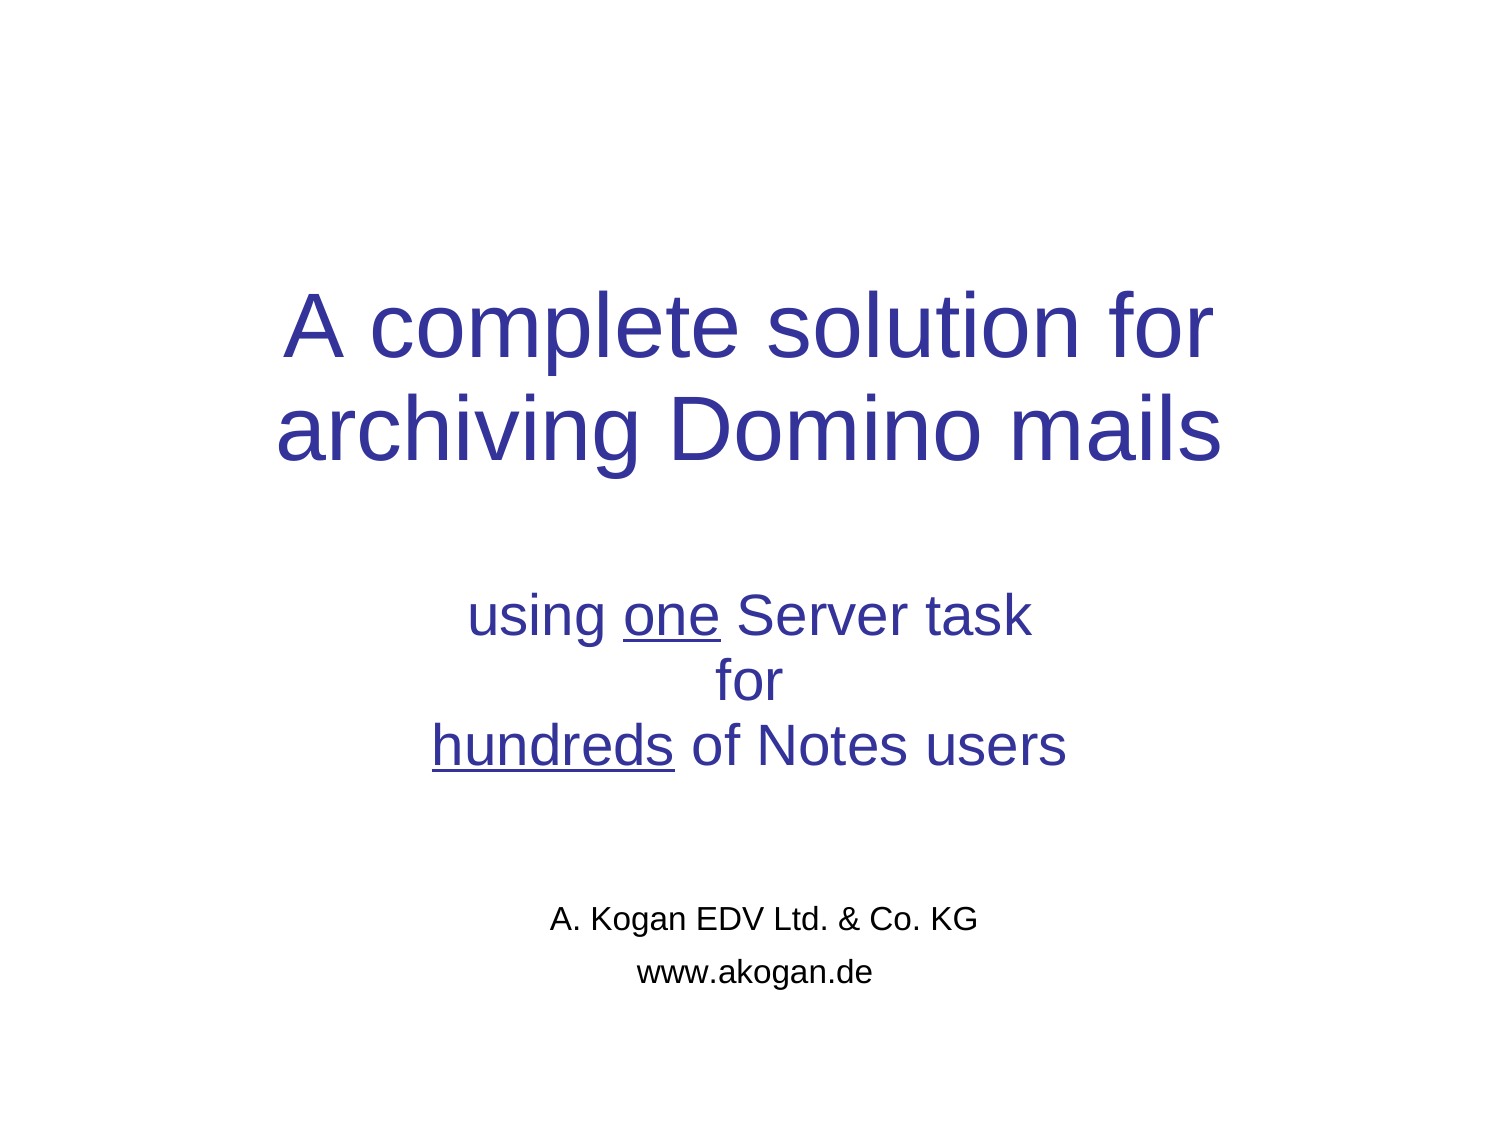

# A complete solution for archiving Domino mails using one Server task for hundreds of Notes users
 A. Kogan EDV Ltd. & Co. KG
www.akogan.de